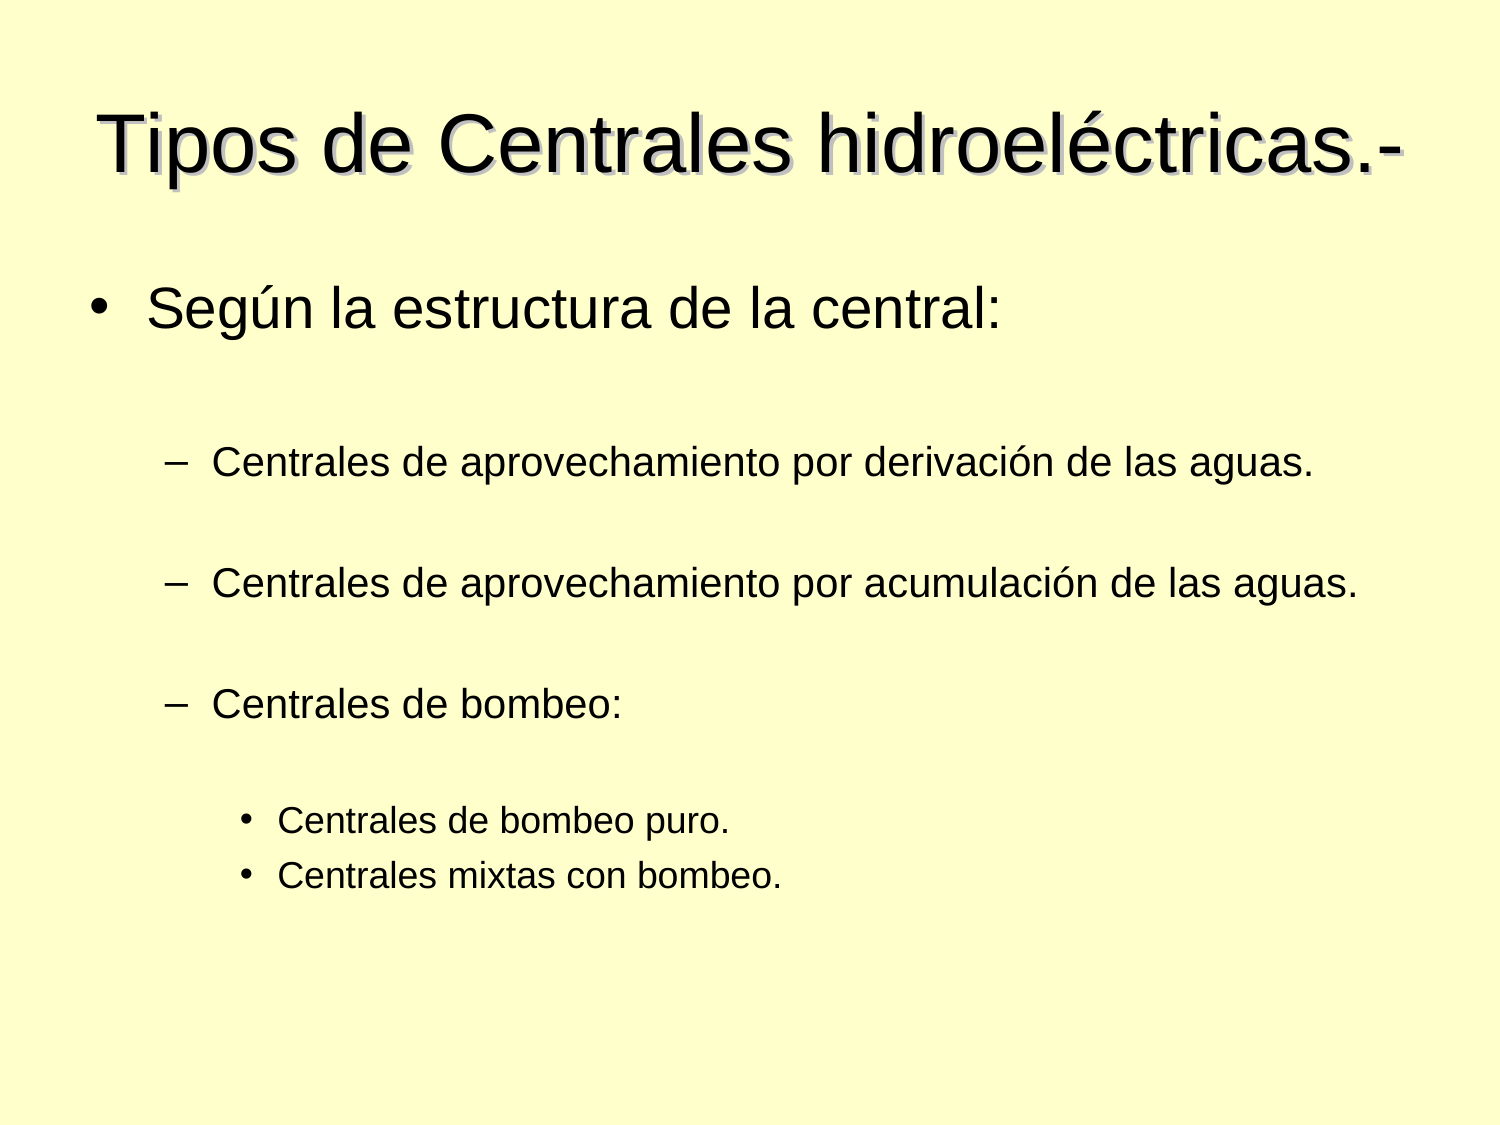

# Tipos de Centrales hidroeléctricas.-
Según la estructura de la central:
Centrales de aprovechamiento por derivación de las aguas.
Centrales de aprovechamiento por acumulación de las aguas.
Centrales de bombeo:
Centrales de bombeo puro.
Centrales mixtas con bombeo.